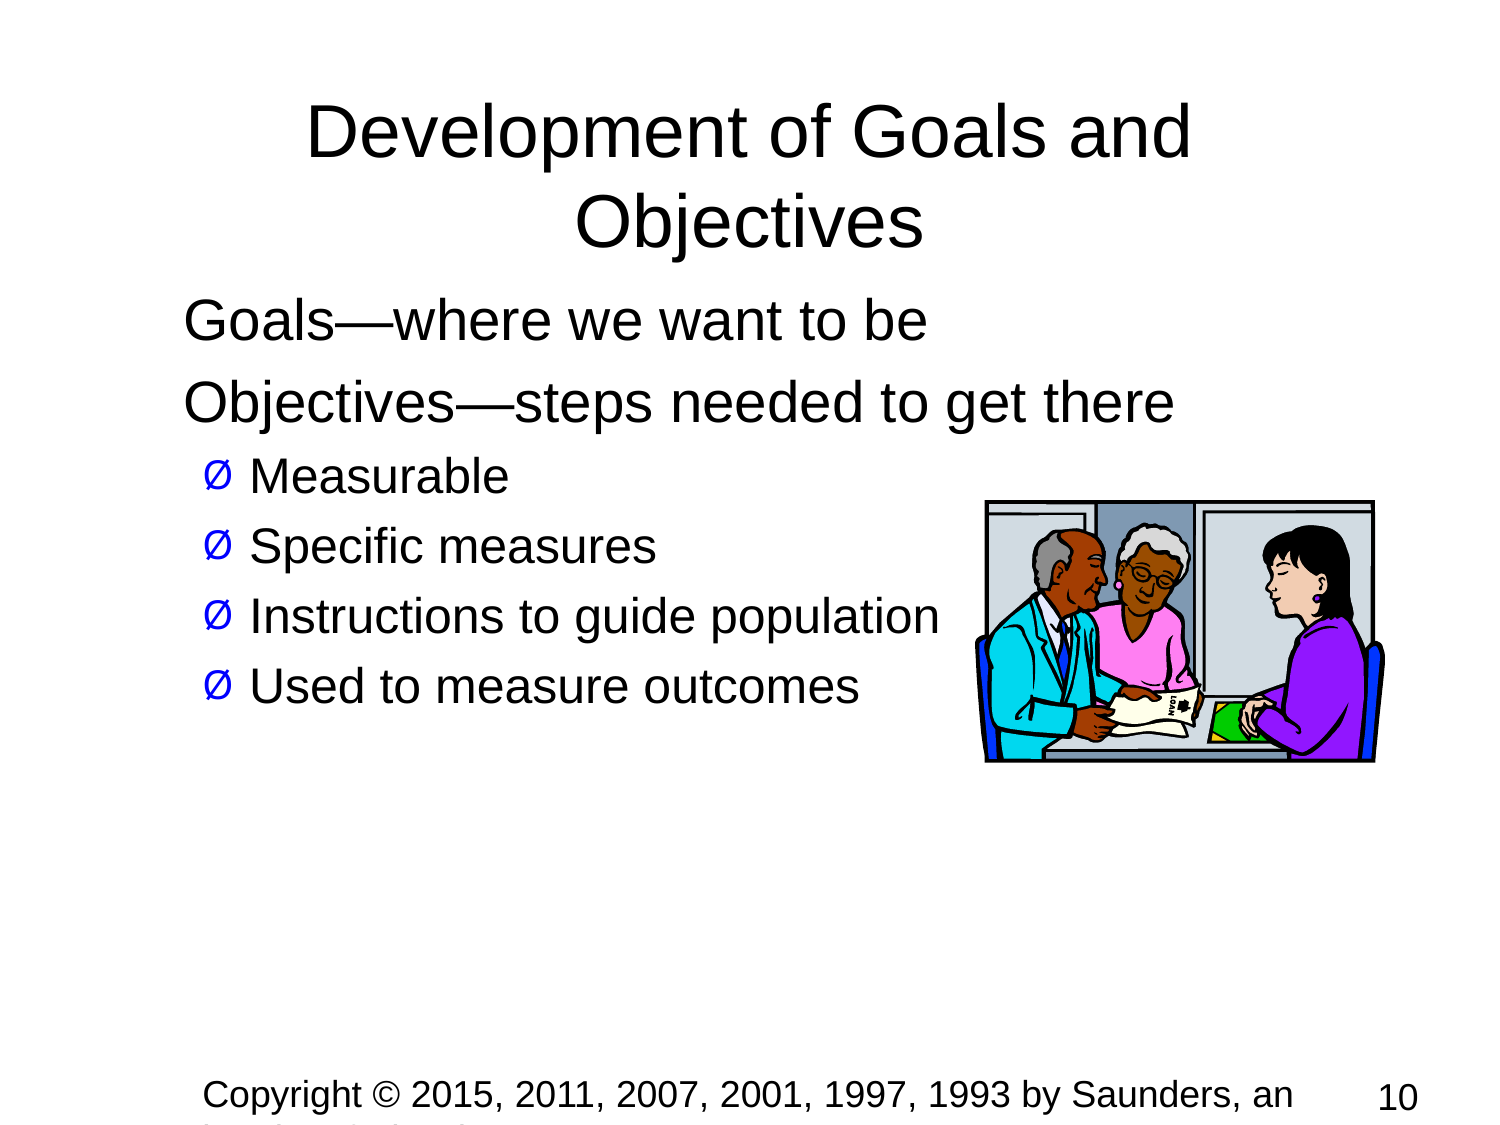

# Development of Goals and Objectives
Goals—where we want to be
Objectives—steps needed to get there
Measurable
Specific measures
Instructions to guide population
Used to measure outcomes
Copyright © 2015, 2011, 2007, 2001, 1997, 1993 by Saunders, an imprint of Elsevier Inc.